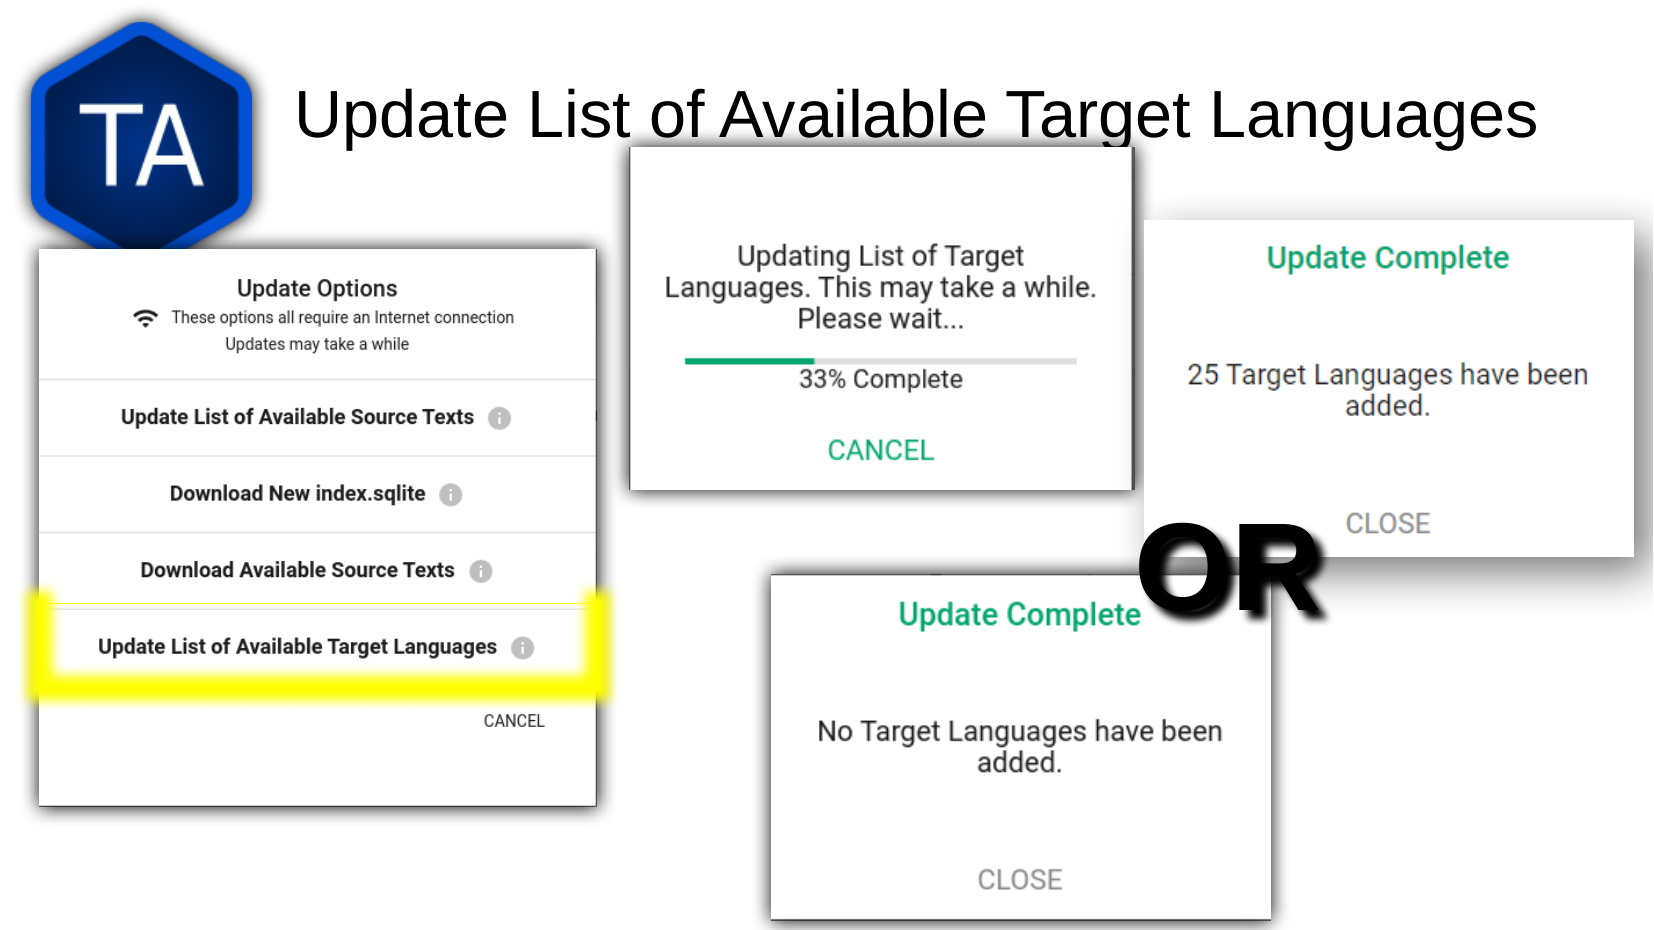

# Update List of Available Target Languages
OR